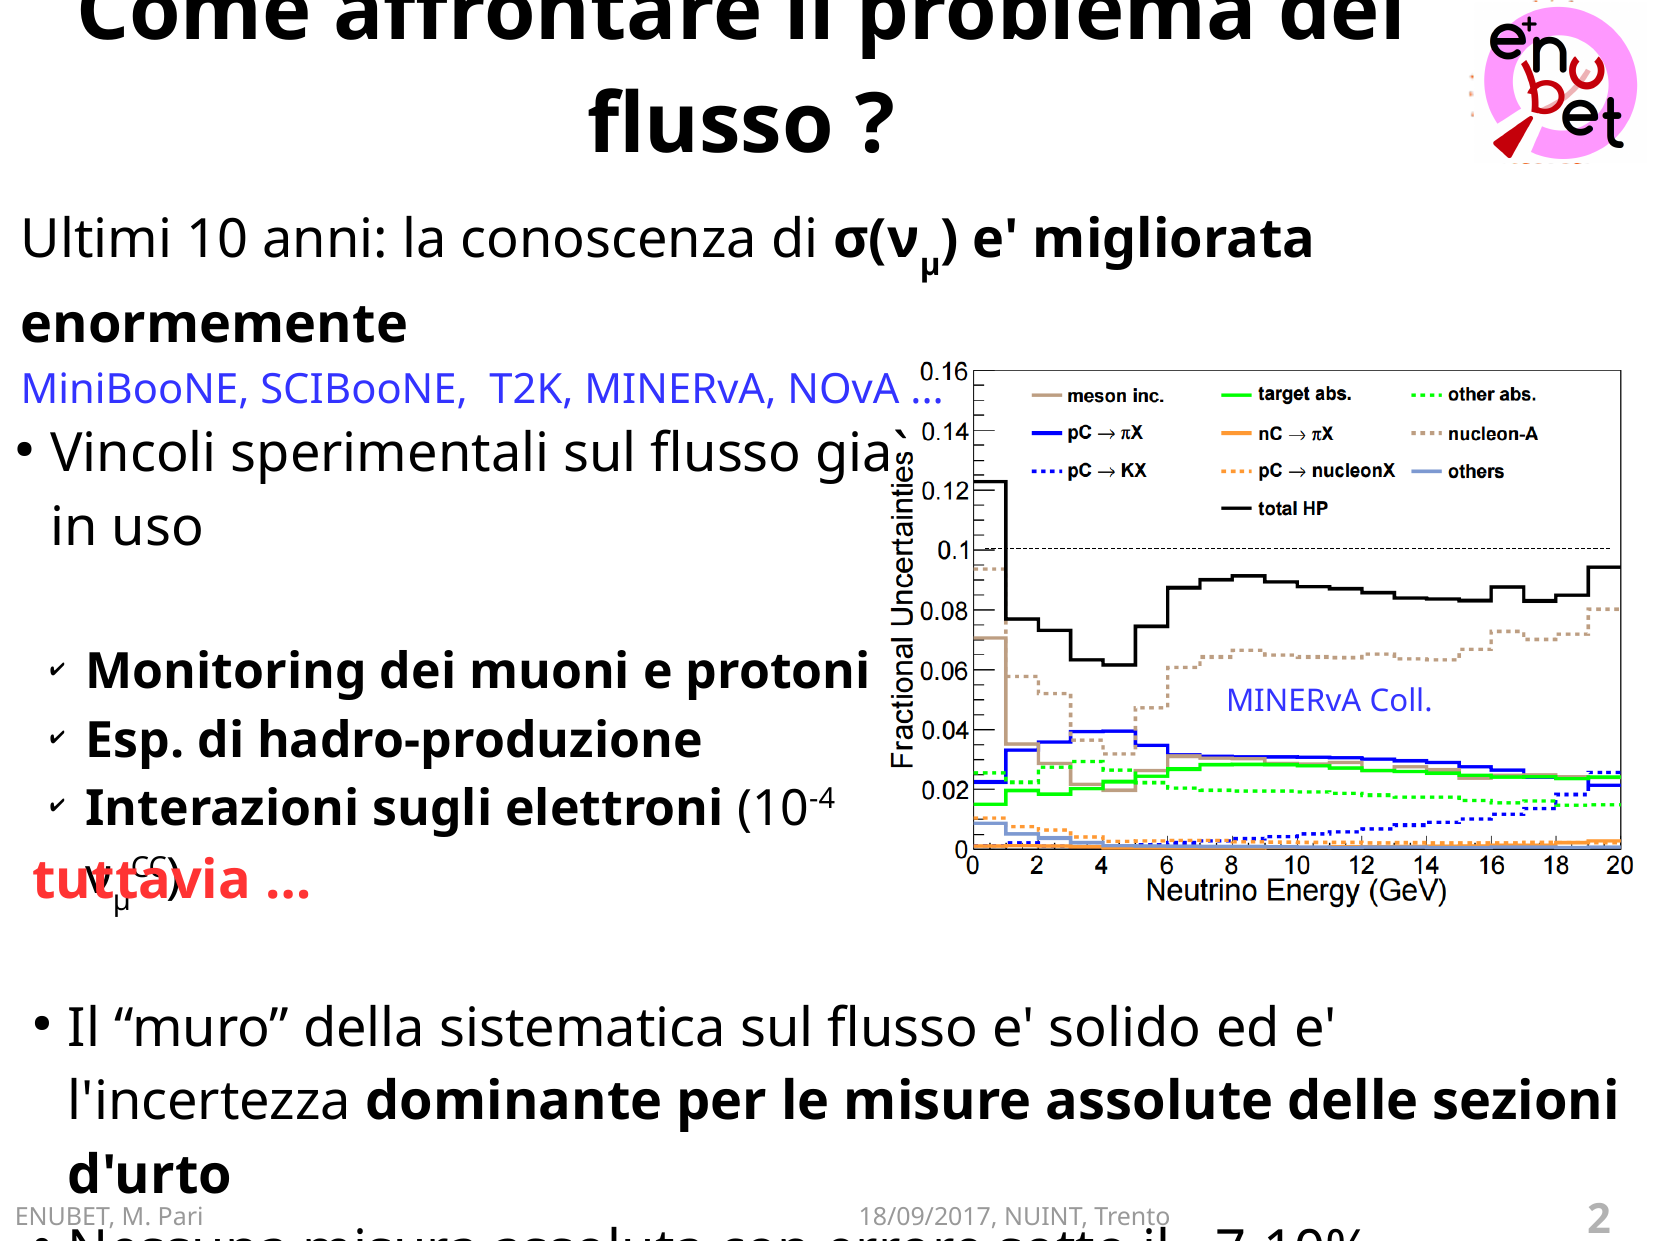

# Come affrontare il problema del flusso ?
Ultimi 10 anni: la conoscenza di σ(νμ) e' migliorata enormemente
MiniBooNE, SCIBooNE, T2K, MINERvA, NOvA ...
Vincoli sperimentali sul flusso gia` in uso
Monitoring dei muoni e protoni
Esp. di hadro-produzione
Interazioni sugli elettroni (10-4 νμCC)
MINERvA Coll.
tuttavia …
Il “muro” della sistematica sul flusso e' solido ed e' l'incertezza dominante per le misure assolute delle sezioni d'urto
Nessuna misura assoluta con errore sotto il ~7-10%